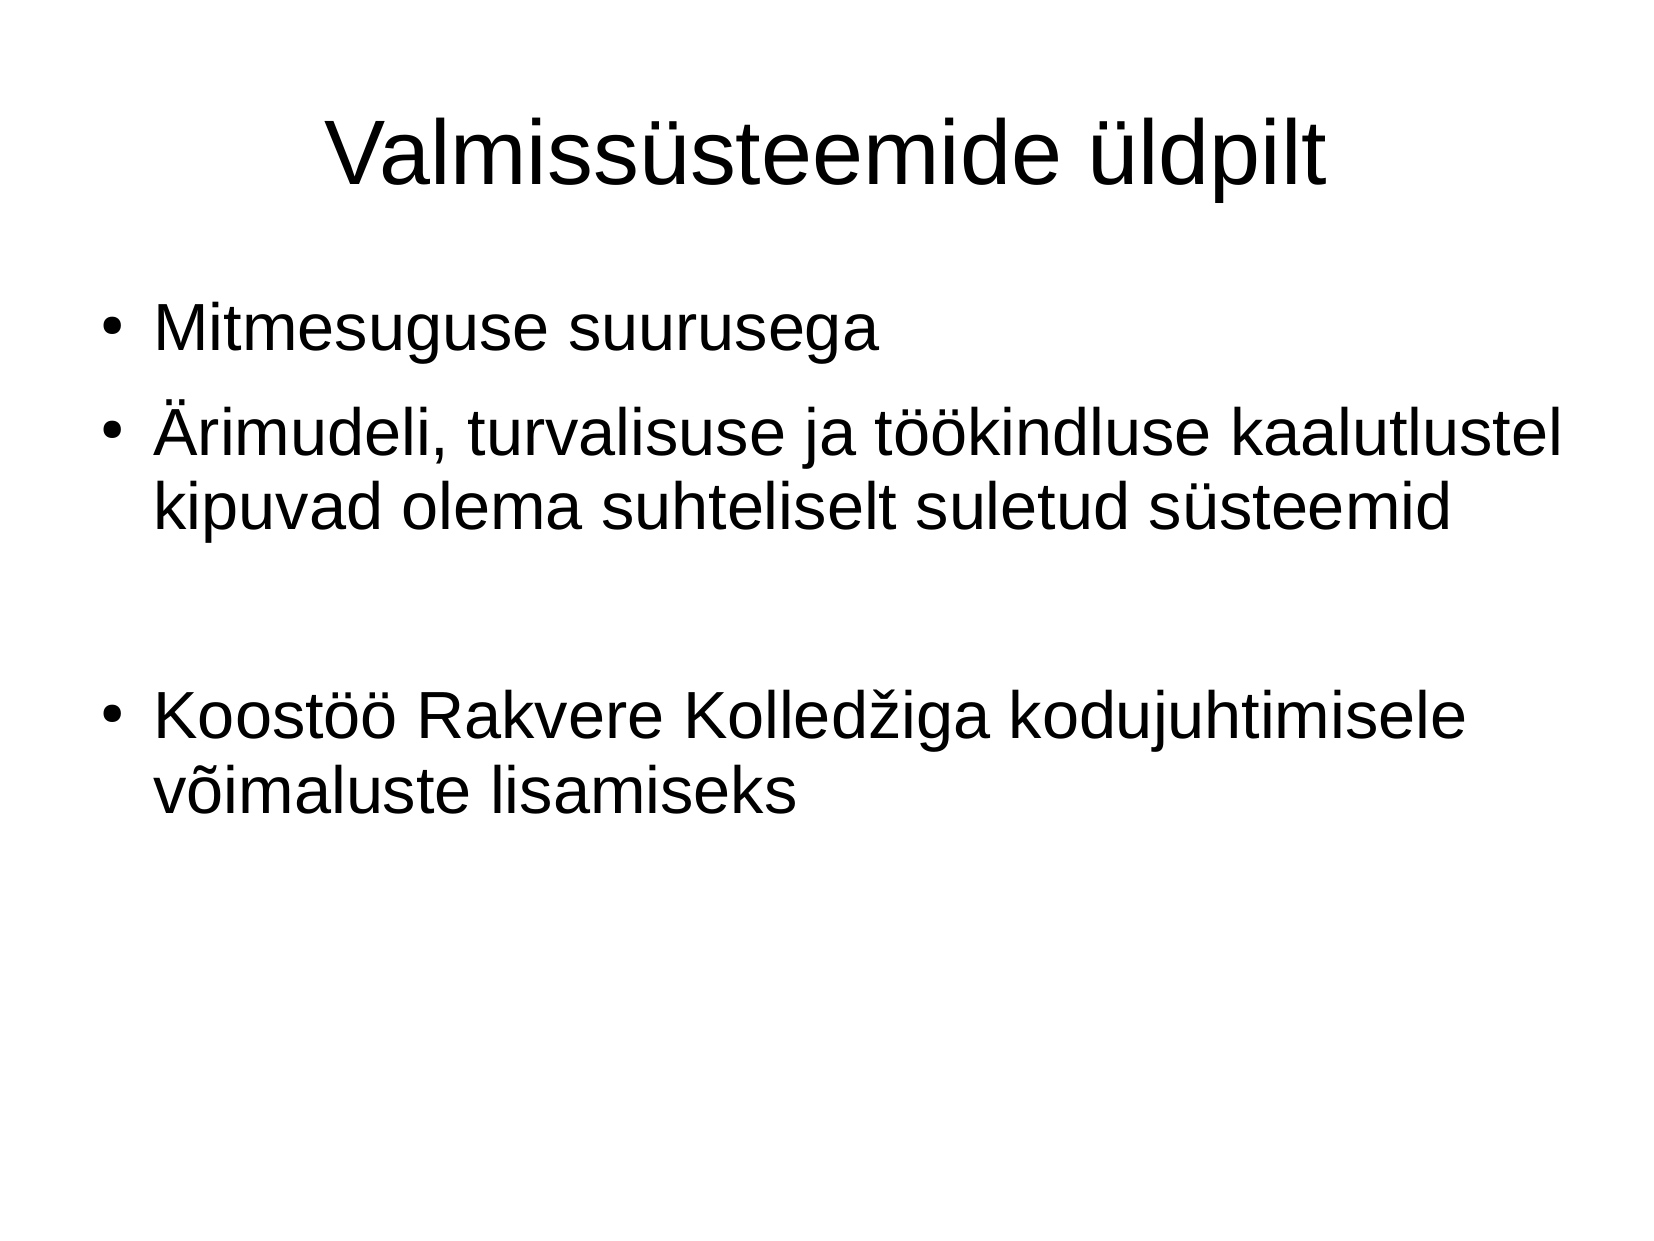

# Valmissüsteemide üldpilt
Mitmesuguse suurusega
Ärimudeli, turvalisuse ja töökindluse kaalutlustel kipuvad olema suhteliselt suletud süsteemid
Koostöö Rakvere Kolledžiga kodujuhtimisele võimaluste lisamiseks